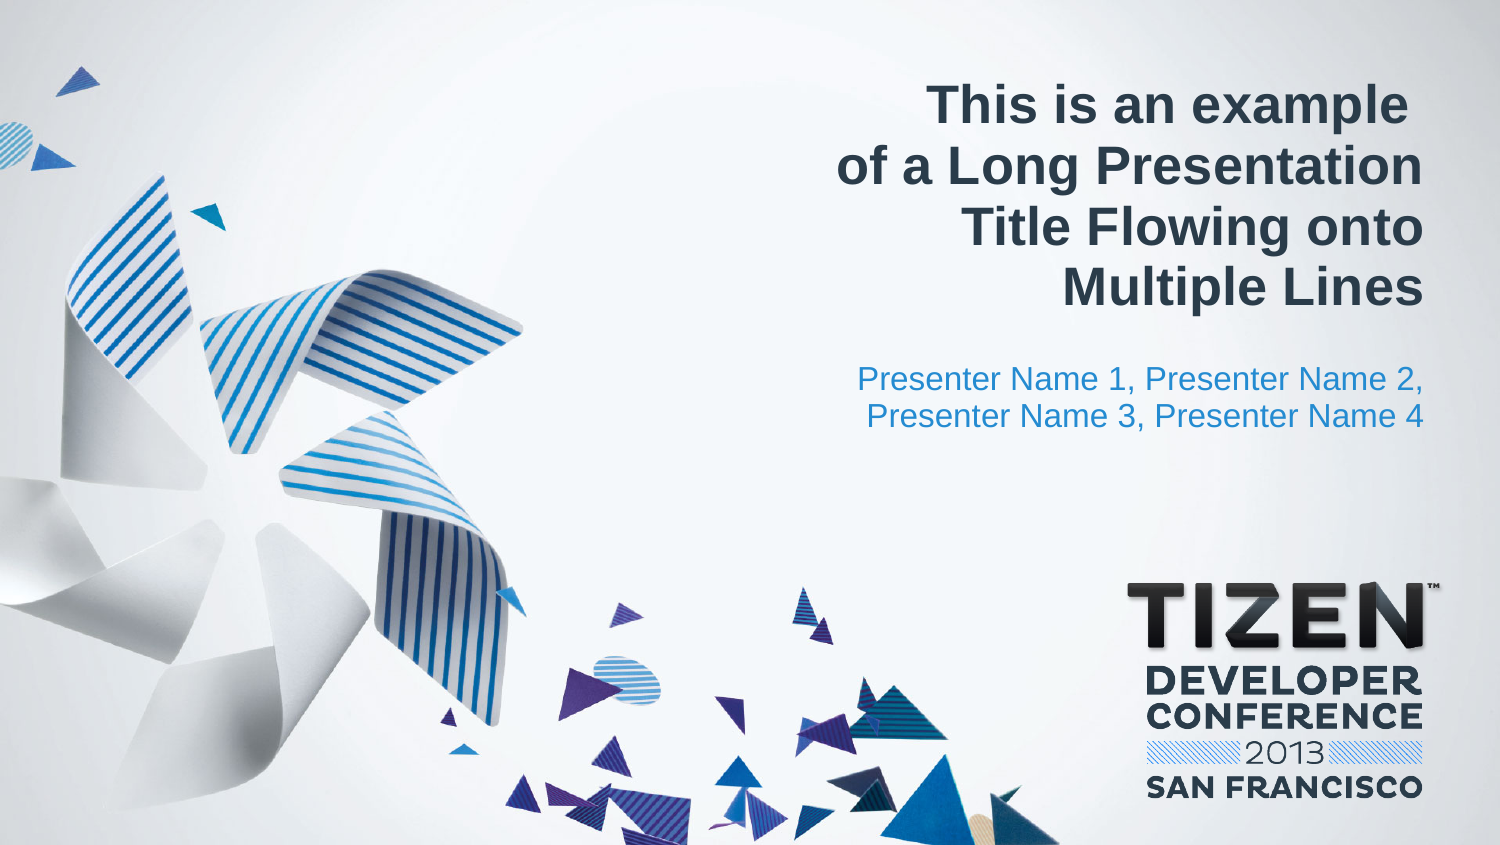

# This is an example of a Long Presentation Title Flowing onto Multiple Lines
Presenter Name 1, Presenter Name 2,
Presenter Name 3, Presenter Name 4